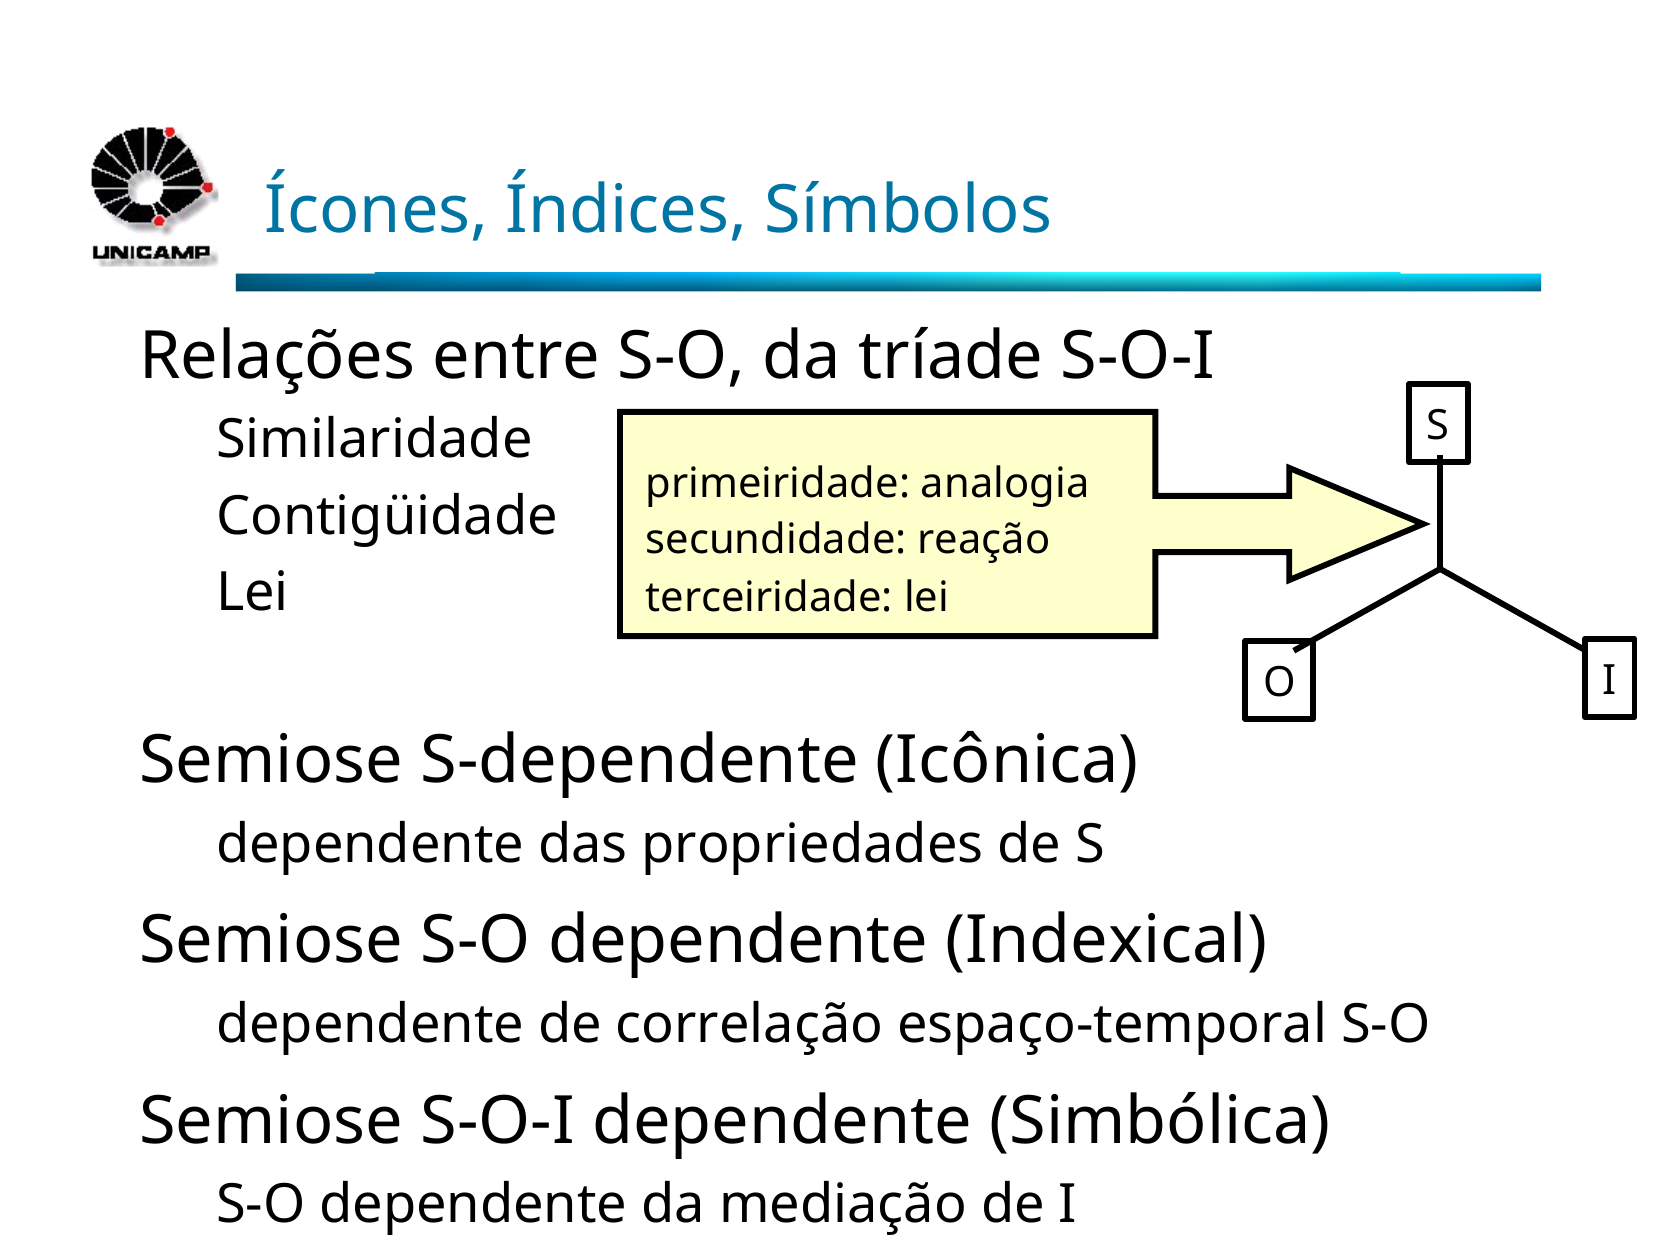

# Ícones, Índices, Símbolos
Relações entre S-O, da tríade S-O-I
Similaridade
Contigüidade
Lei
Semiose S-dependente (Icônica)
dependente das propriedades de S
Semiose S-O dependente (Indexical)
dependente de correlação espaço-temporal S-O
Semiose S-O-I dependente (Simbólica)
S-O dependente da mediação de I
S
primeiridade: analogia
secundidade: reação
terceiridade: lei
O
I